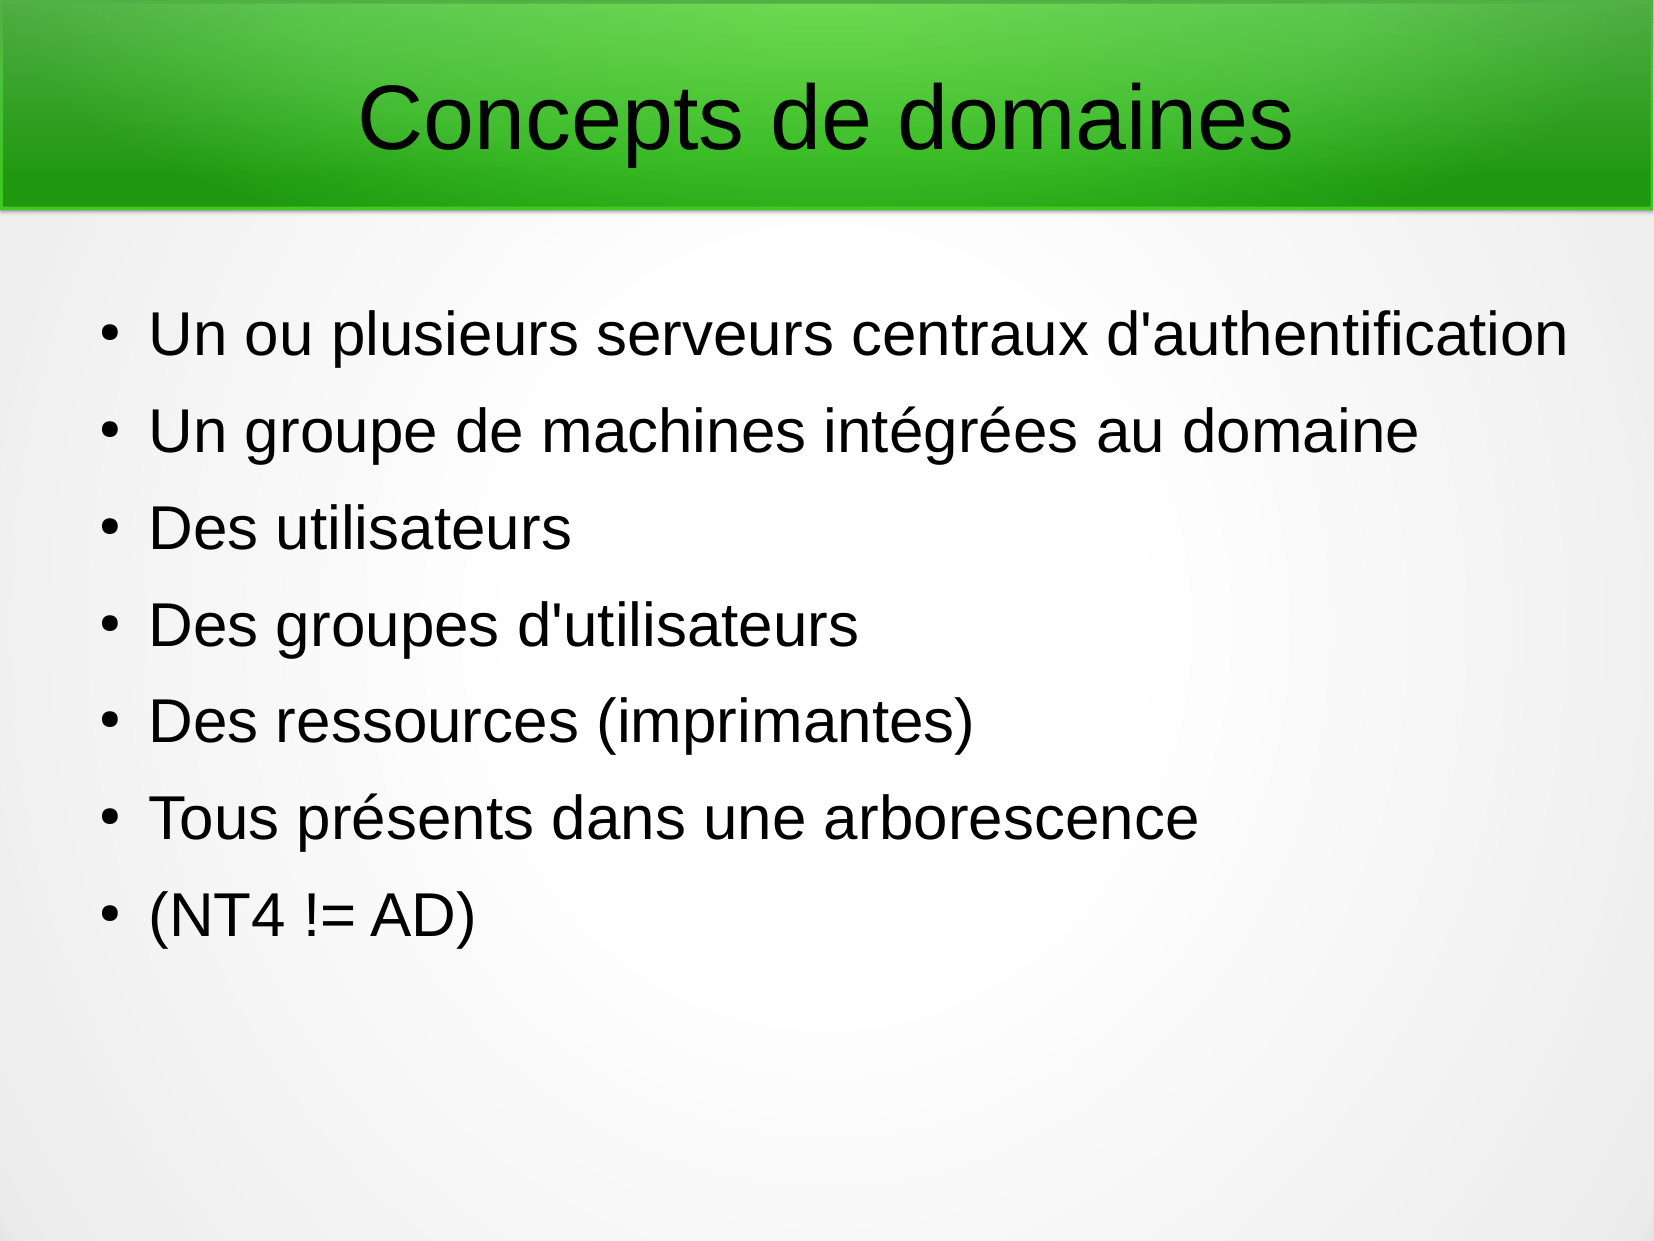

# Concepts de domaines
Un ou plusieurs serveurs centraux d'authentification
Un groupe de machines intégrées au domaine
Des utilisateurs
Des groupes d'utilisateurs
Des ressources (imprimantes)
Tous présents dans une arborescence
(NT4 != AD)